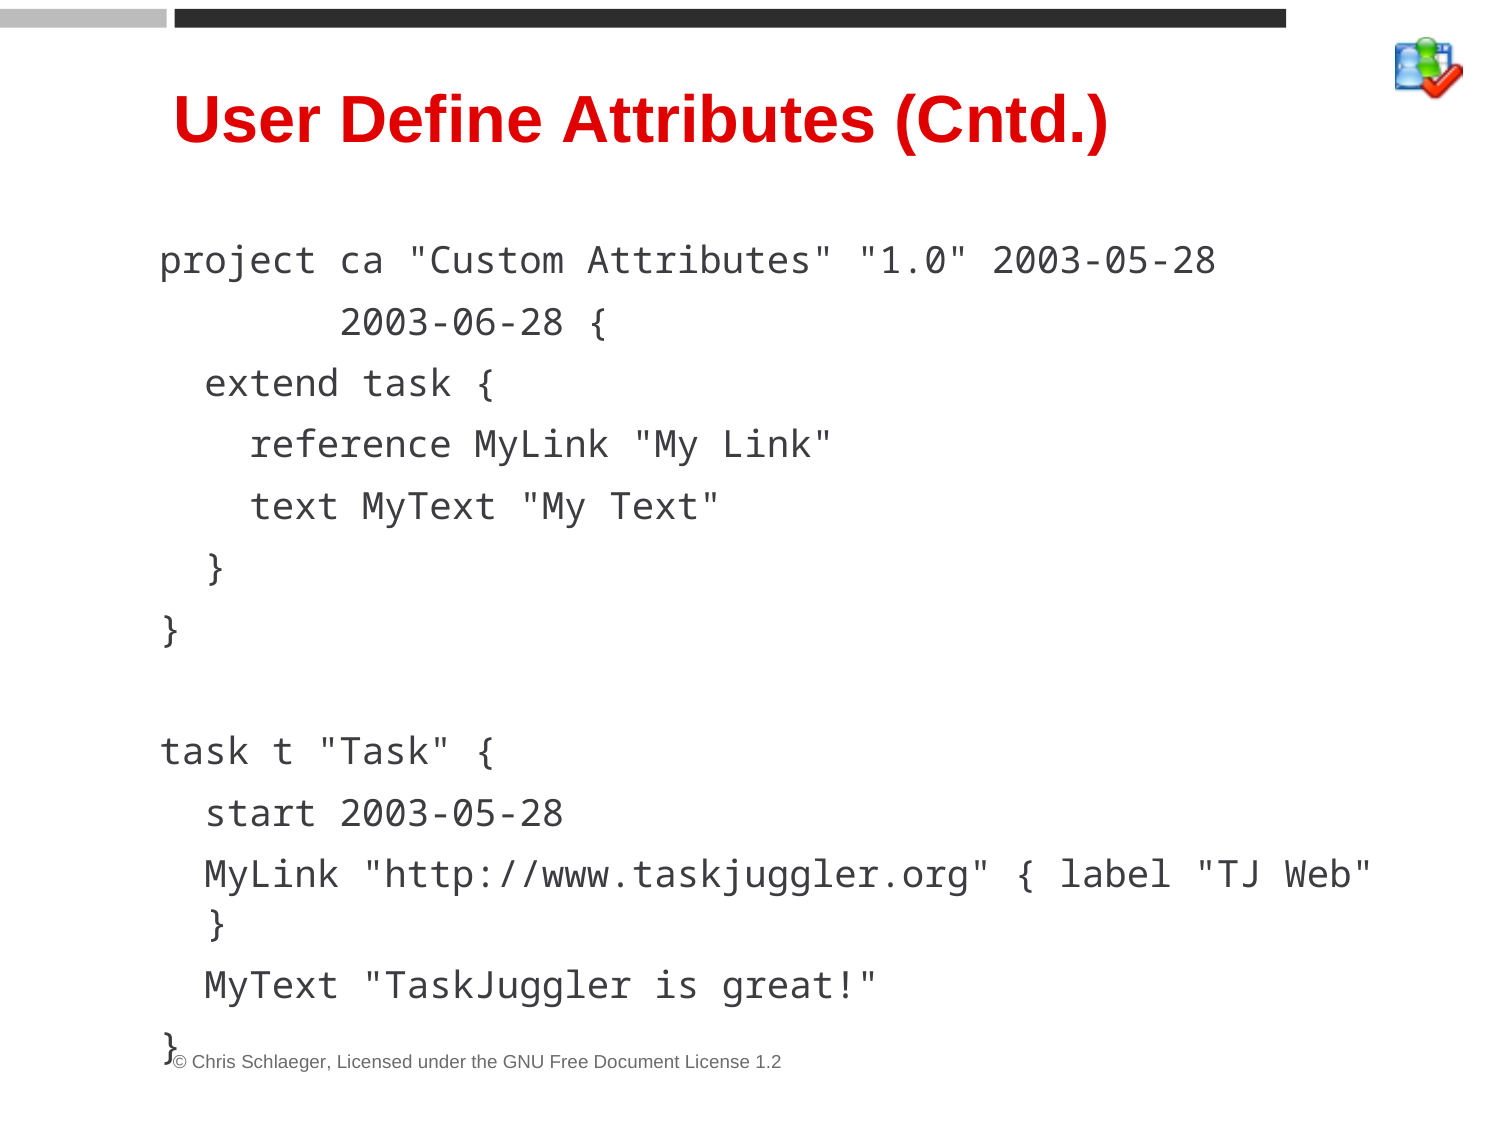

# User Define Attributes (Cntd.)
project ca "Custom Attributes" "1.0" 2003-05-28
 2003-06-28 {
 extend task {
 reference MyLink "My Link"
 text MyText "My Text"
 }
}
task t "Task" {
 start 2003-05-28
 MyLink "http://www.taskjuggler.org" { label "TJ Web" }
 MyText "TaskJuggler is great!"
}